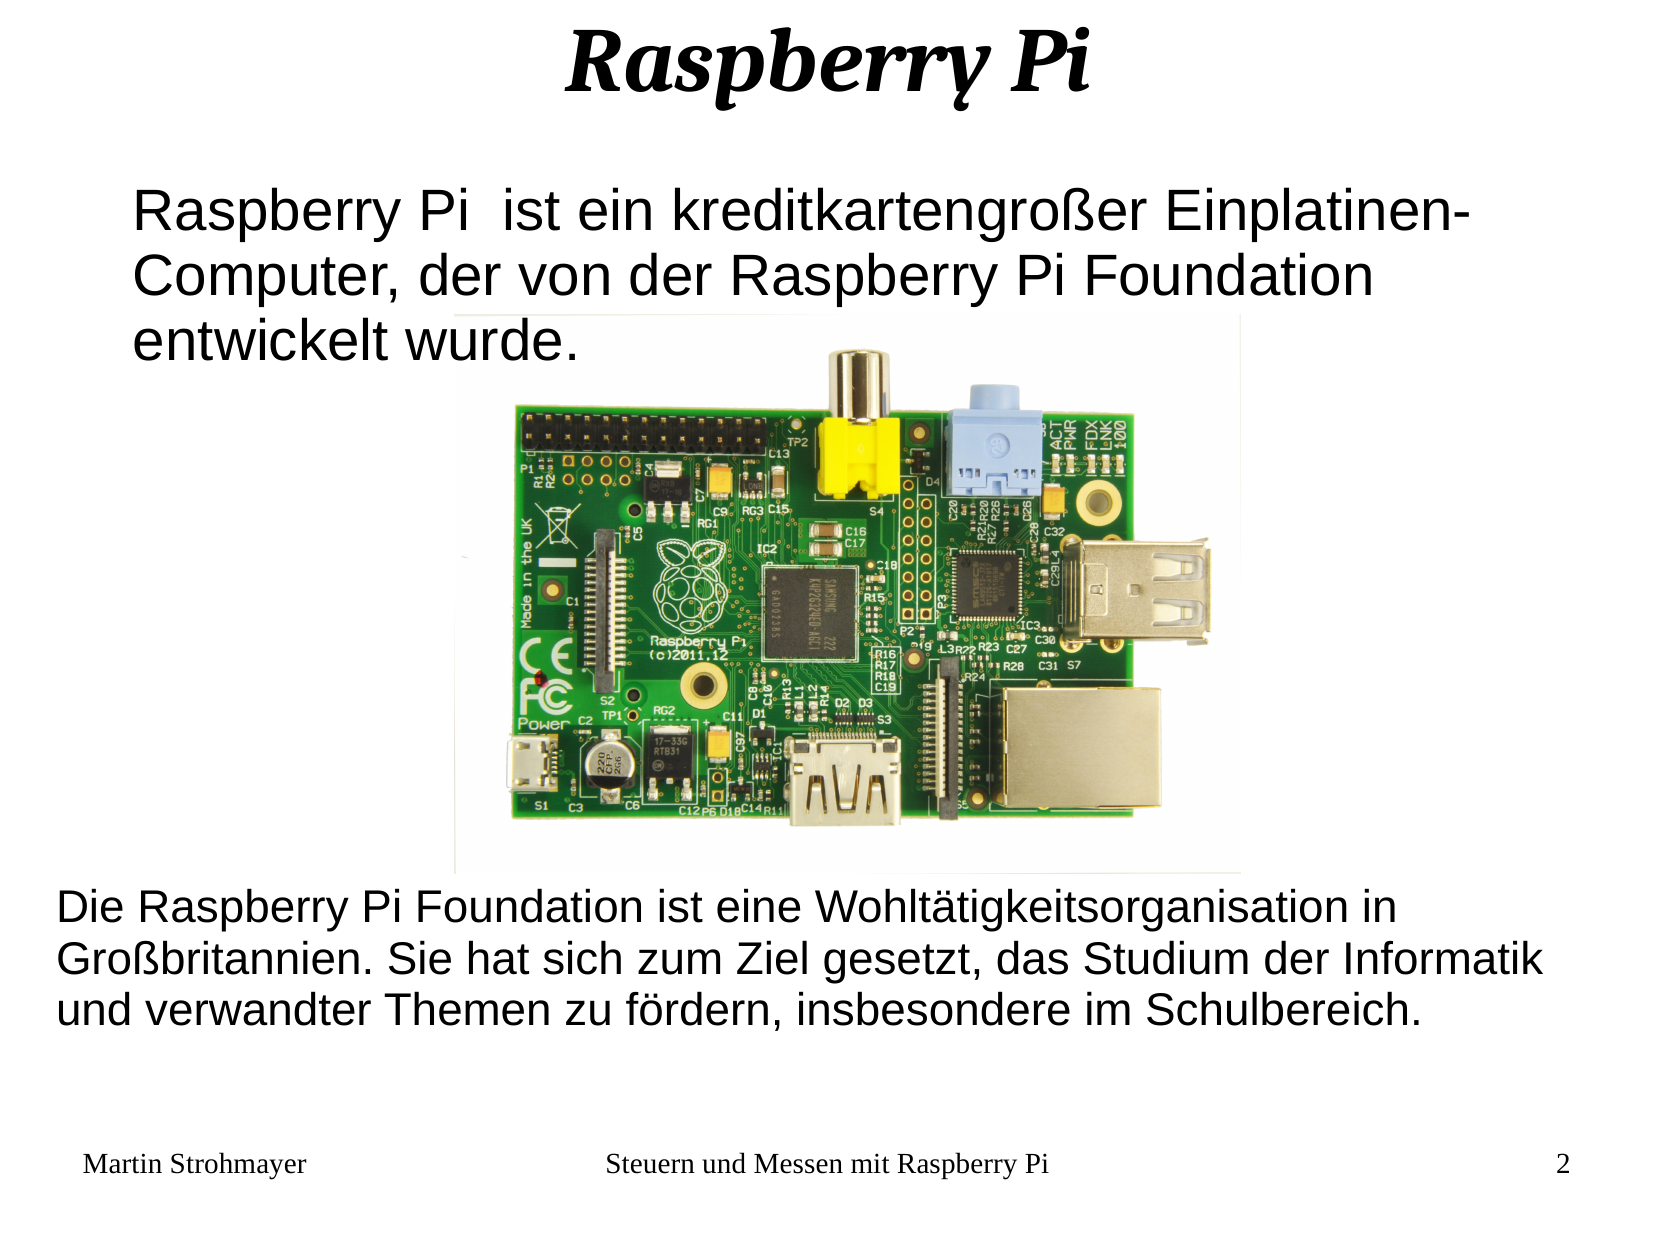

# Raspberry Pi
Raspberry Pi ist ein kreditkartengroßer Einplatinen-Computer, der von der Raspberry Pi Foundation entwickelt wurde.
Die Raspberry Pi Foundation ist eine Wohltätigkeitsorganisation in Großbritannien. Sie hat sich zum Ziel gesetzt, das Studium der Informatik und verwandter Themen zu fördern, insbesondere im Schulbereich.
Martin Strohmayer
Steuern und Messen mit Raspberry Pi
2